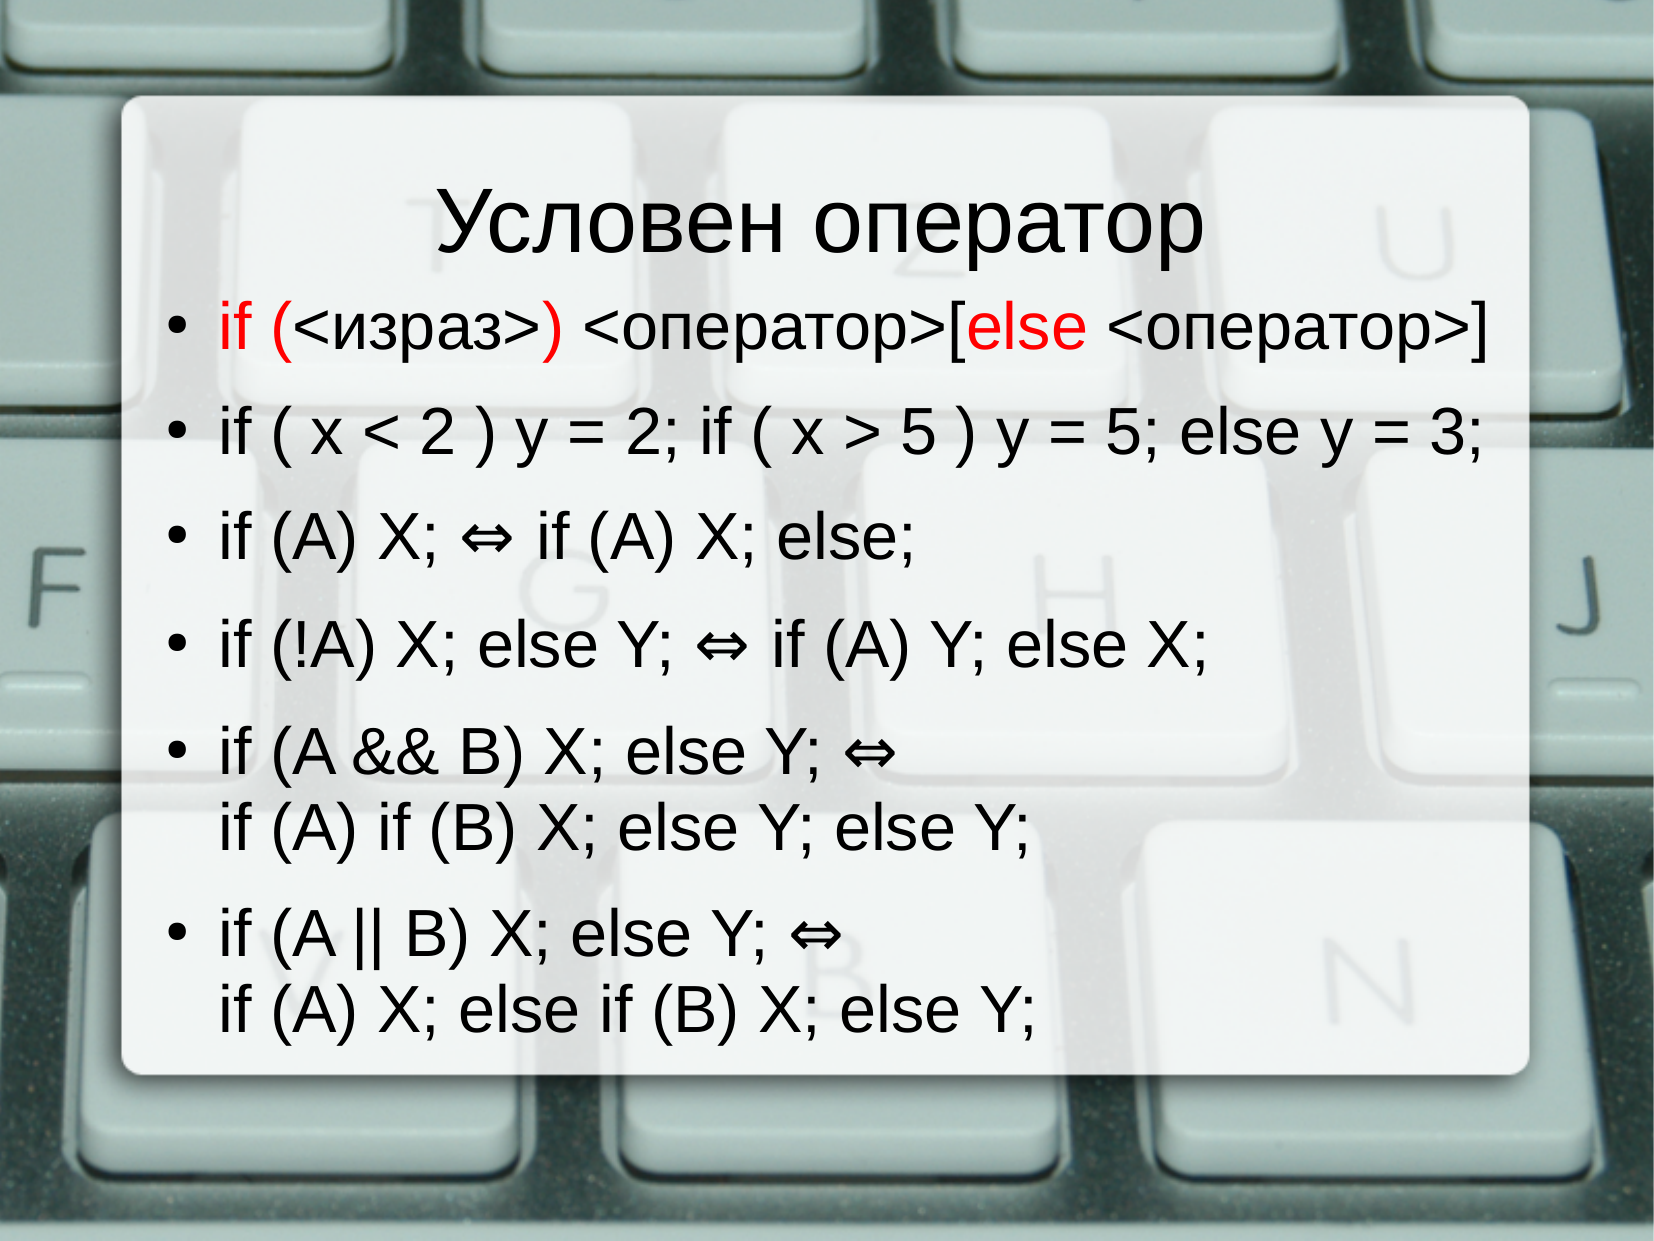

# Условен оператор
if (<израз>) <оператор>[else <оператор>]
if ( x < 2 ) y = 2; if ( x > 5 ) y = 5; else y = 3;
if (A) X; ⇔ if (A) X; else;
if (!A) X; else Y; ⇔ if (A) Y; else X;
if (A && B) X; else Y; ⇔
if (A) if (B) X; else Y; else Y;
if (A || B) X; else Y; ⇔
if (A) X; else if (B) X; else Y;